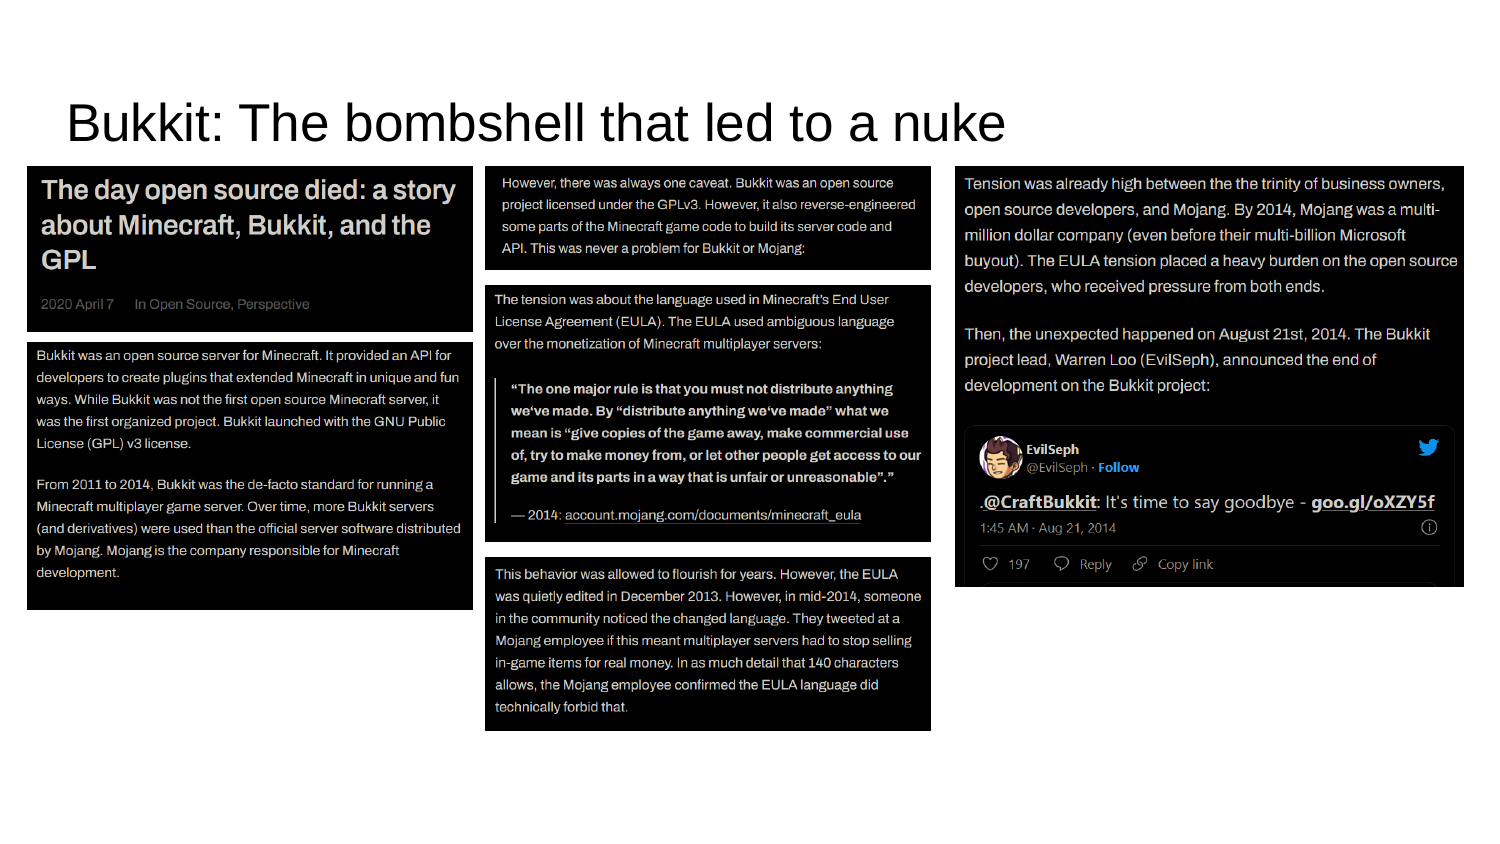

# Bukkit: The bombshell that led to a nuke